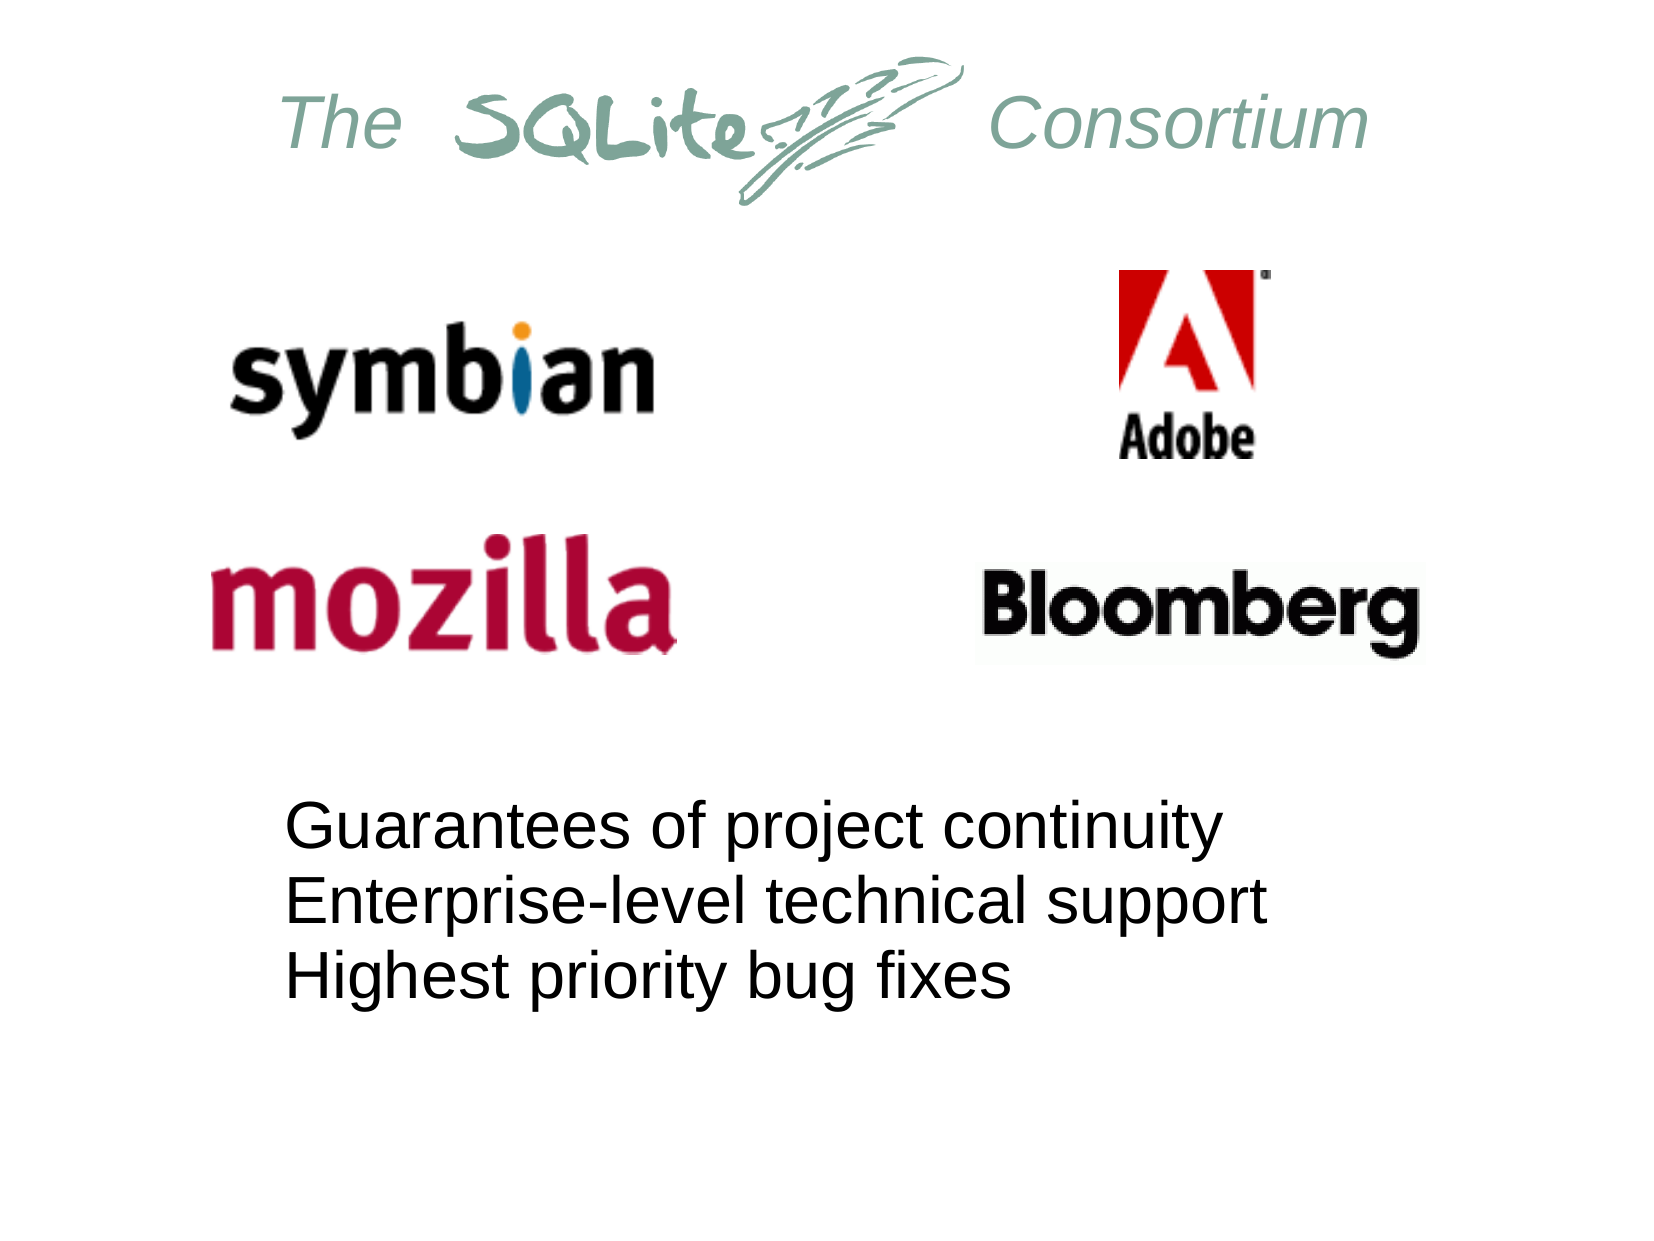

The
Consortium
 Guarantees of project continuity
 Enterprise-level technical support
 Highest priority bug fixes